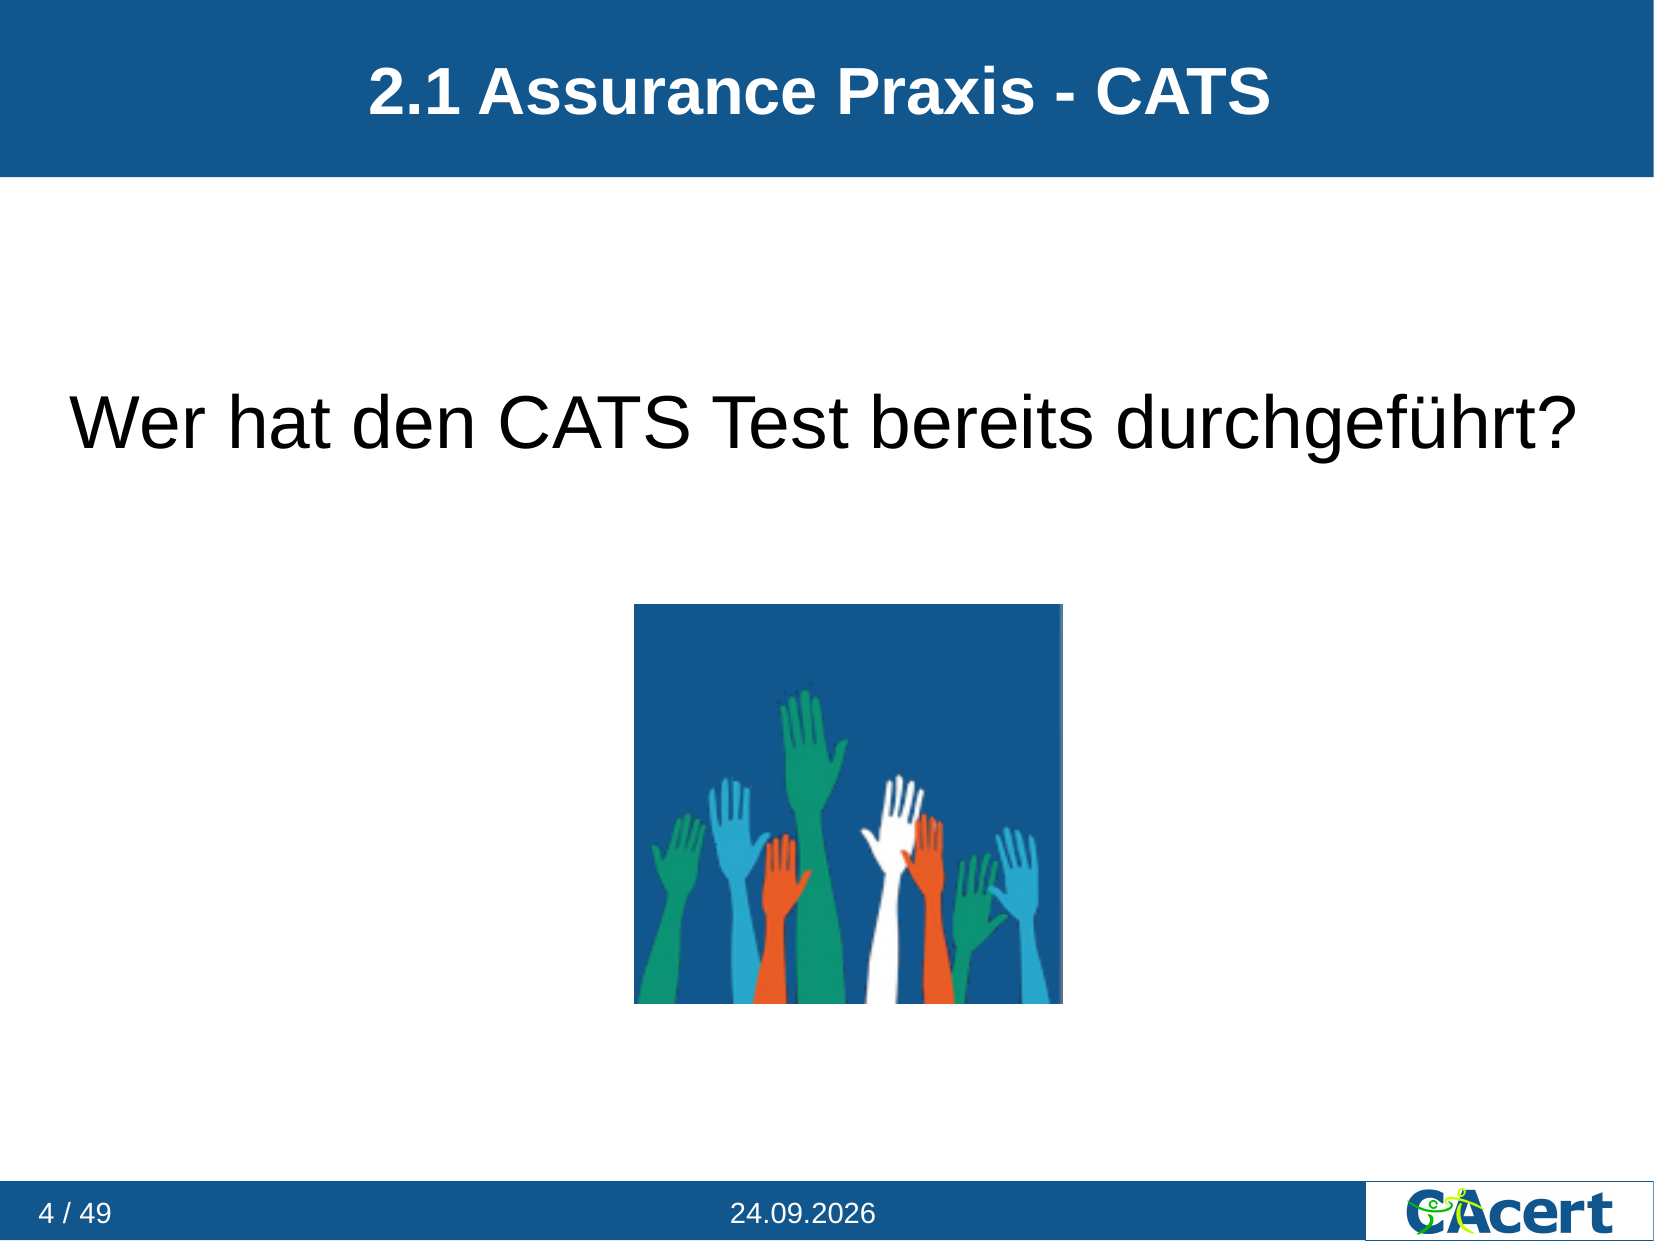

# 2.1 Assurance Praxis - CATS
Wer hat den CATS Test bereits durchgeführt?